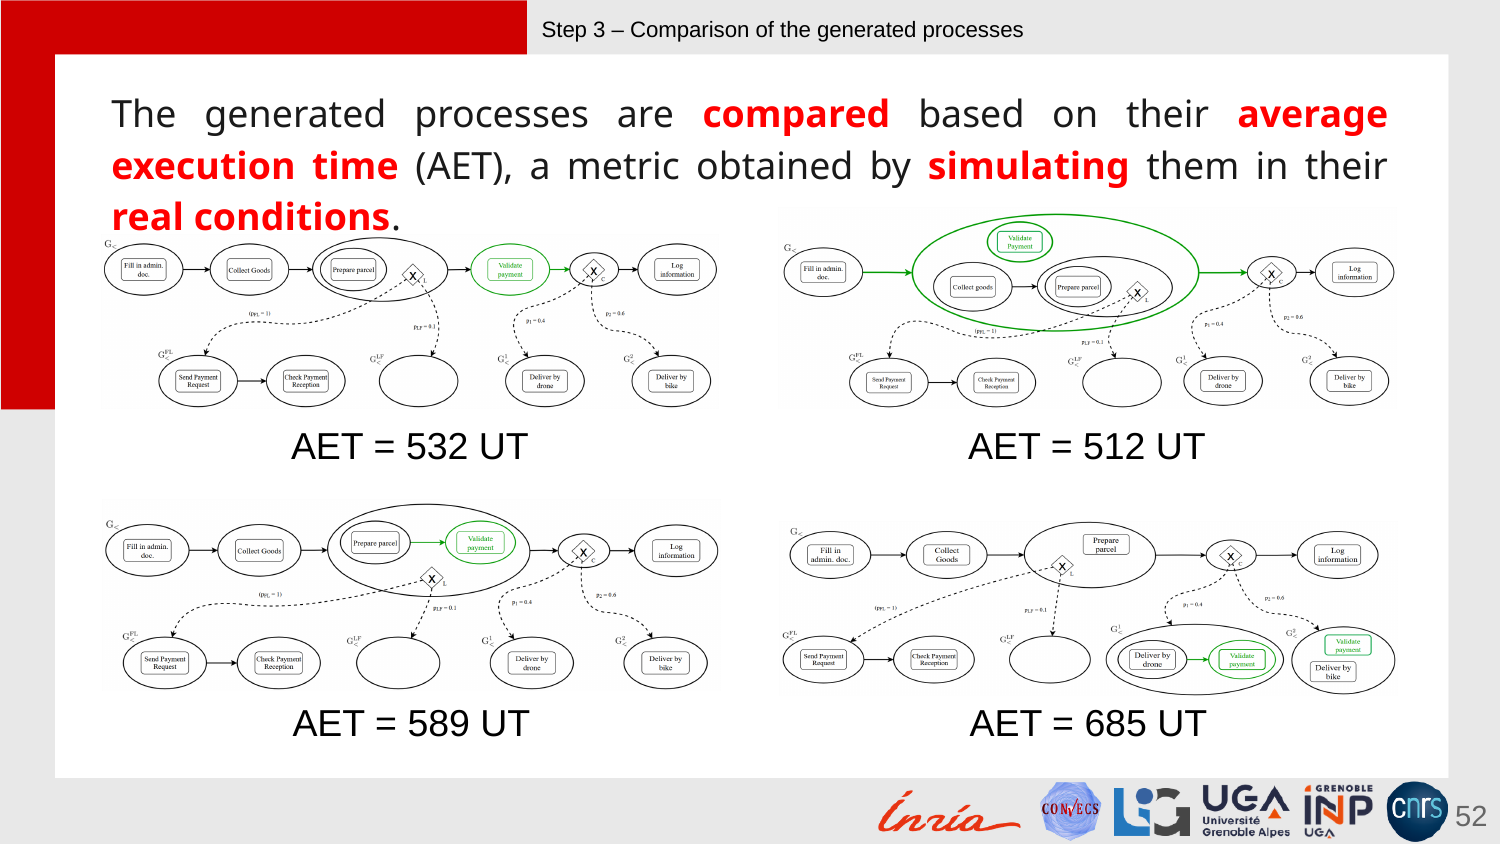

# Step 3 – Comparison of the generated processes
The generated processes are compared based on their average execution time (AET), a metric obtained by simulating them in their real conditions.
AET = 532 UT
AET = 512 UT
AET = 589 UT
AET = 685 UT
52